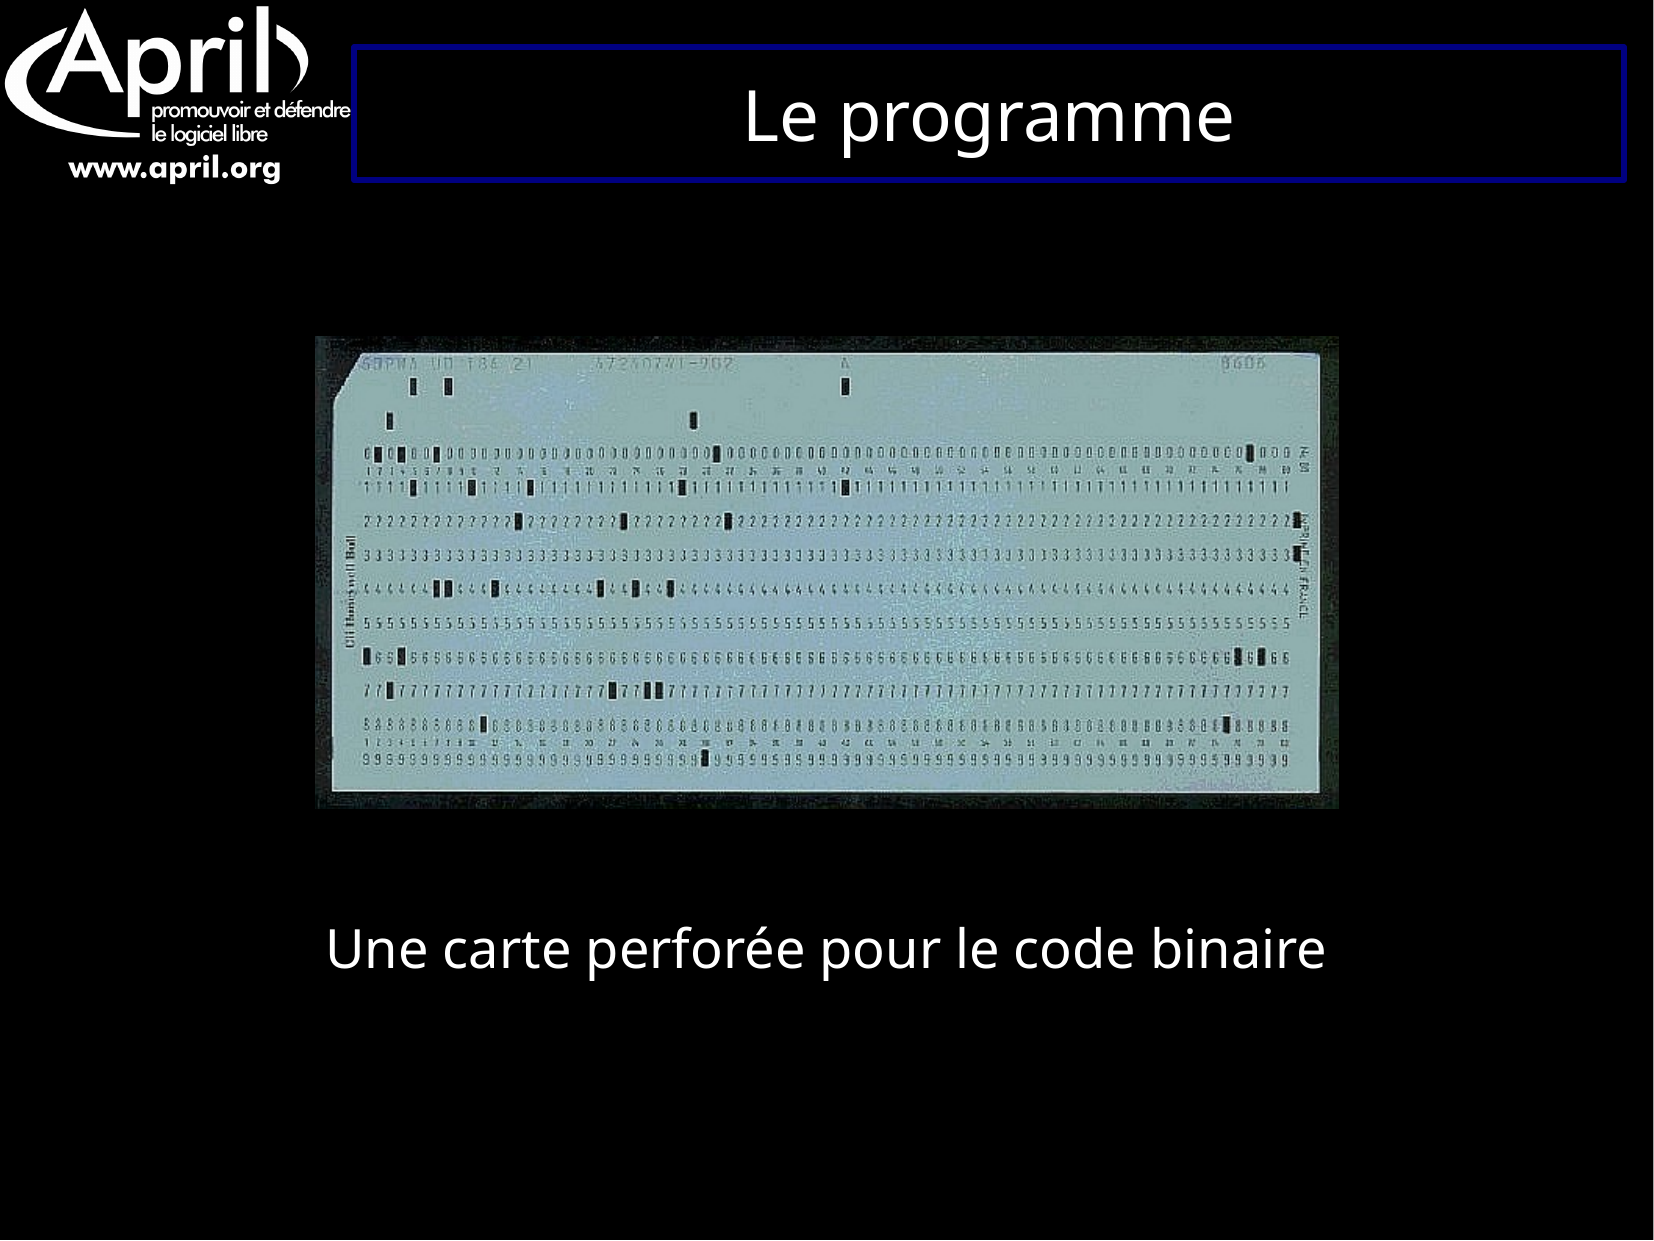

# Le programme
Une carte perforée pour le code binaire